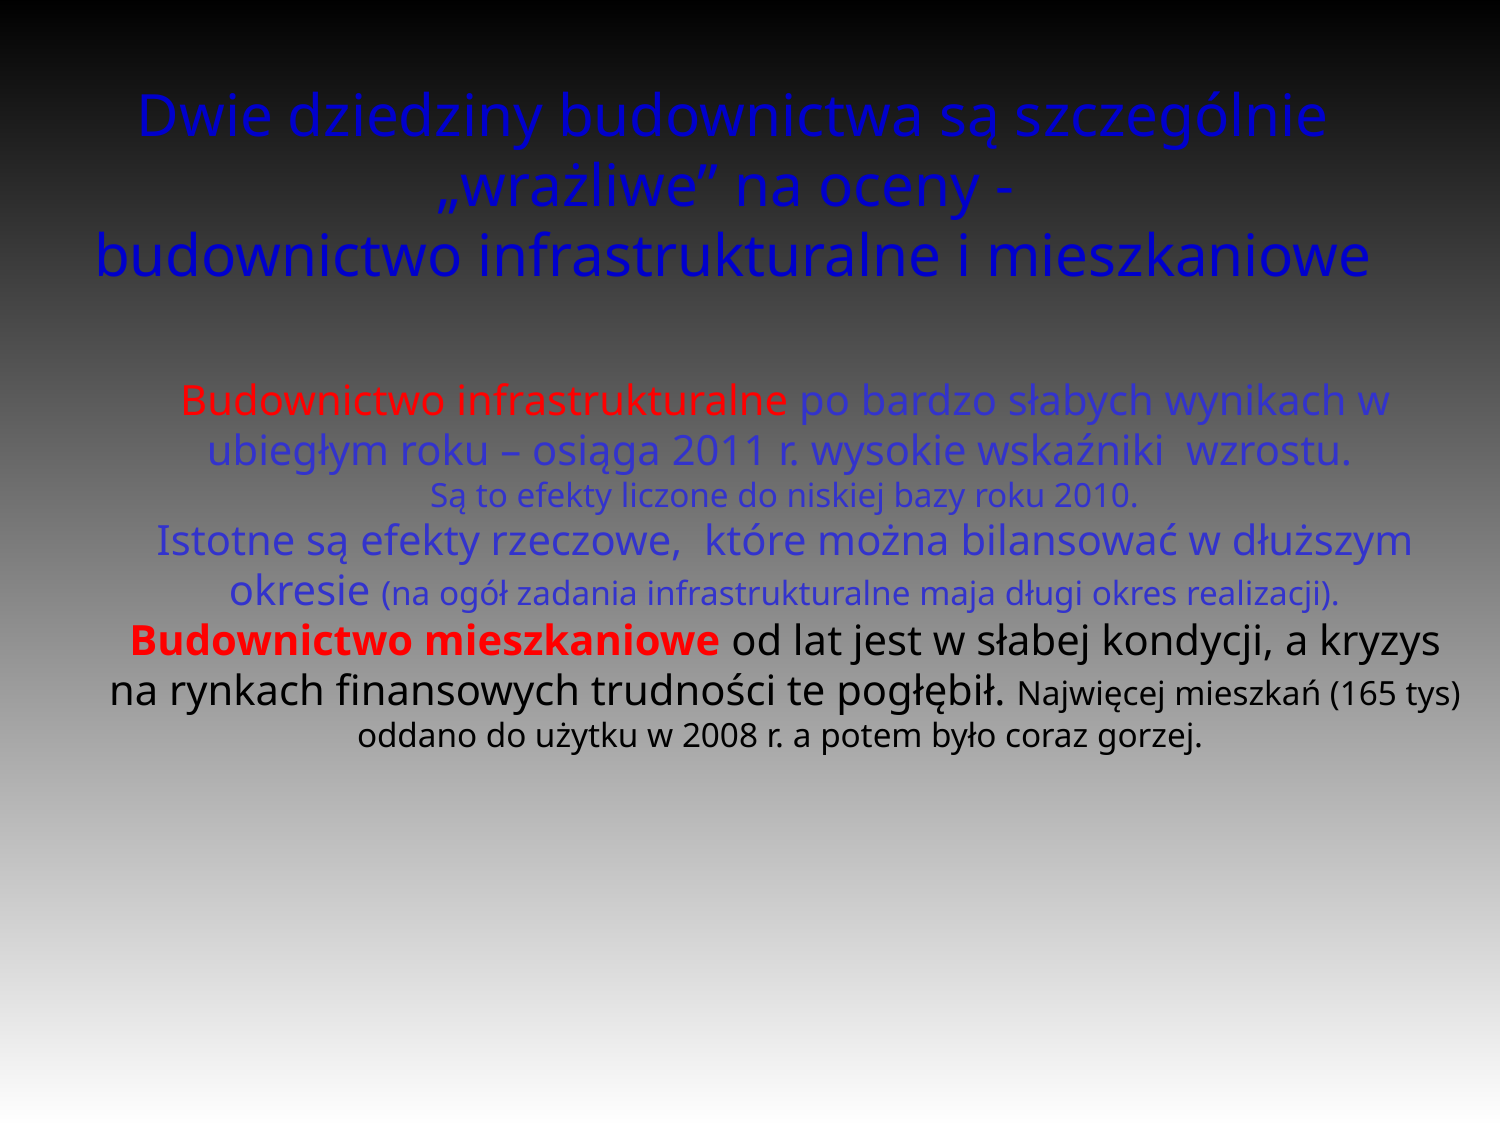

# Dwie dziedziny budownictwa są szczególnie „wrażliwe” na oceny - budownictwo infrastrukturalne i mieszkaniowe
Budownictwo infrastrukturalne po bardzo słabych wynikach w ubiegłym roku – osiąga 2011 r. wysokie wskaźniki wzrostu.
Są to efekty liczone do niskiej bazy roku 2010.
Istotne są efekty rzeczowe, które można bilansować w dłuższym okresie (na ogół zadania infrastrukturalne maja długi okres realizacji).
Budownictwo mieszkaniowe od lat jest w słabej kondycji, a kryzys na rynkach finansowych trudności te pogłębił. Najwięcej mieszkań (165 tys) oddano do użytku w 2008 r. a potem było coraz gorzej.